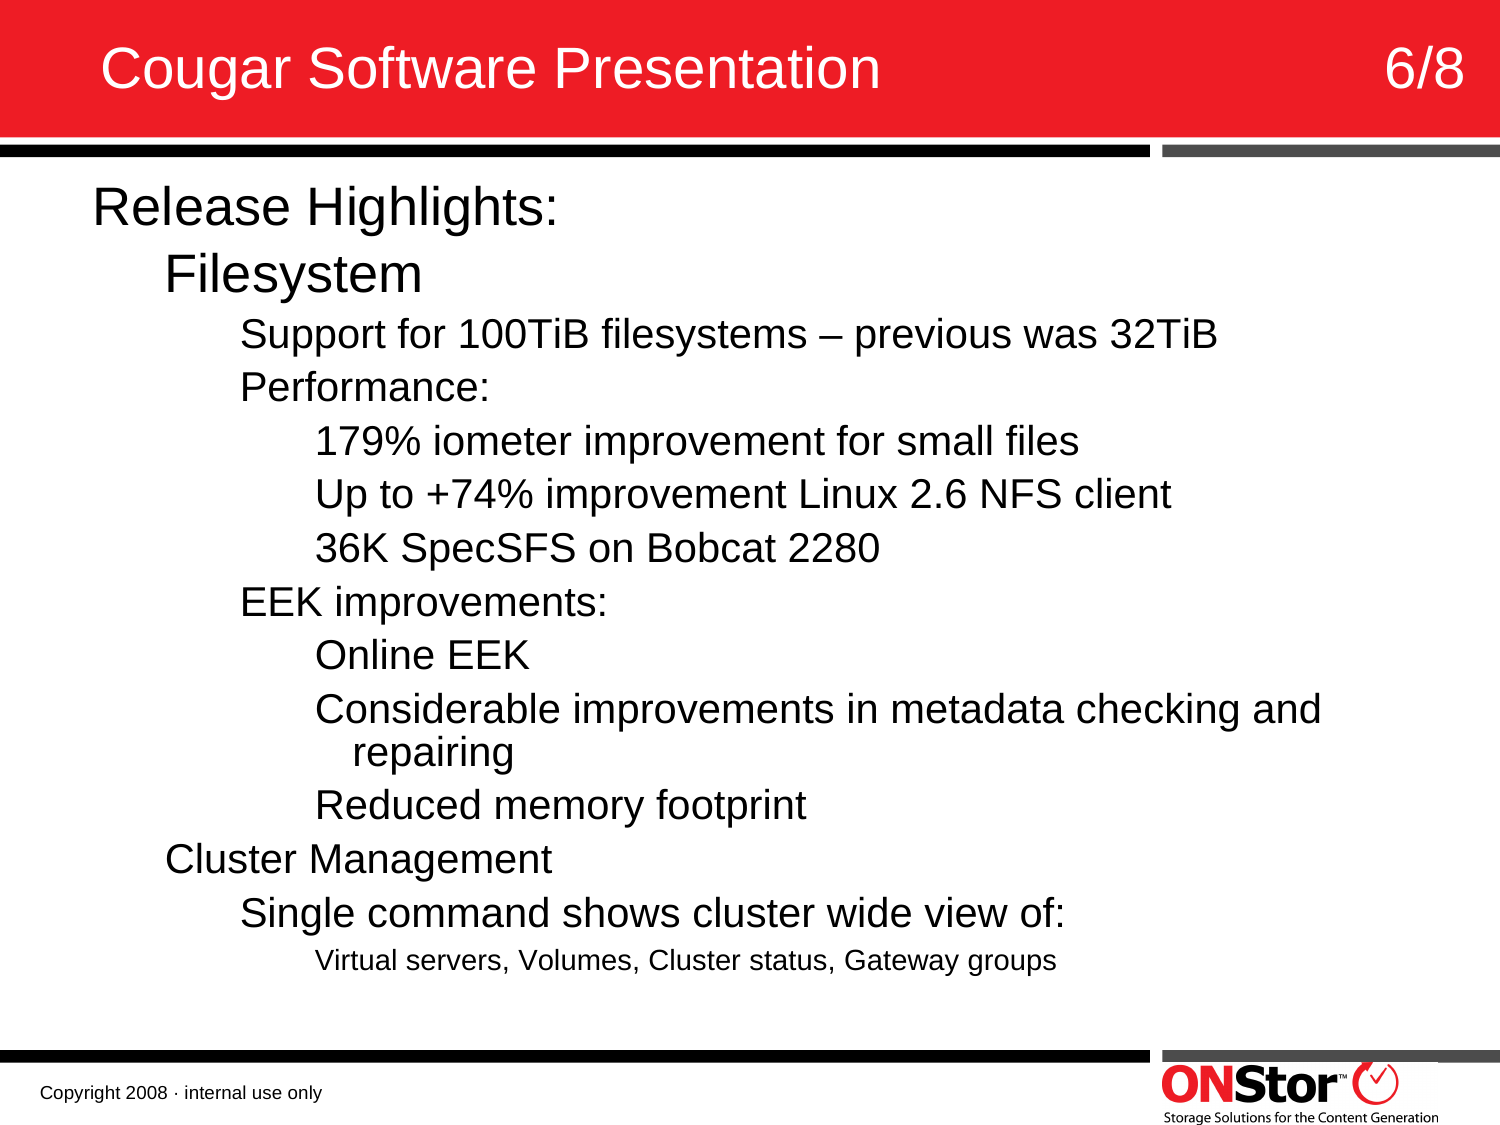

# Cougar Software Presentation 6/8
Release Highlights:
Filesystem
Support for 100TiB filesystems – previous was 32TiB
Performance:
179% iometer improvement for small files
Up to +74% improvement Linux 2.6 NFS client
36K SpecSFS on Bobcat 2280
EEK improvements:
Online EEK
Considerable improvements in metadata checking and repairing
Reduced memory footprint
Cluster Management
Single command shows cluster wide view of:
	Virtual servers, Volumes, Cluster status, Gateway groups